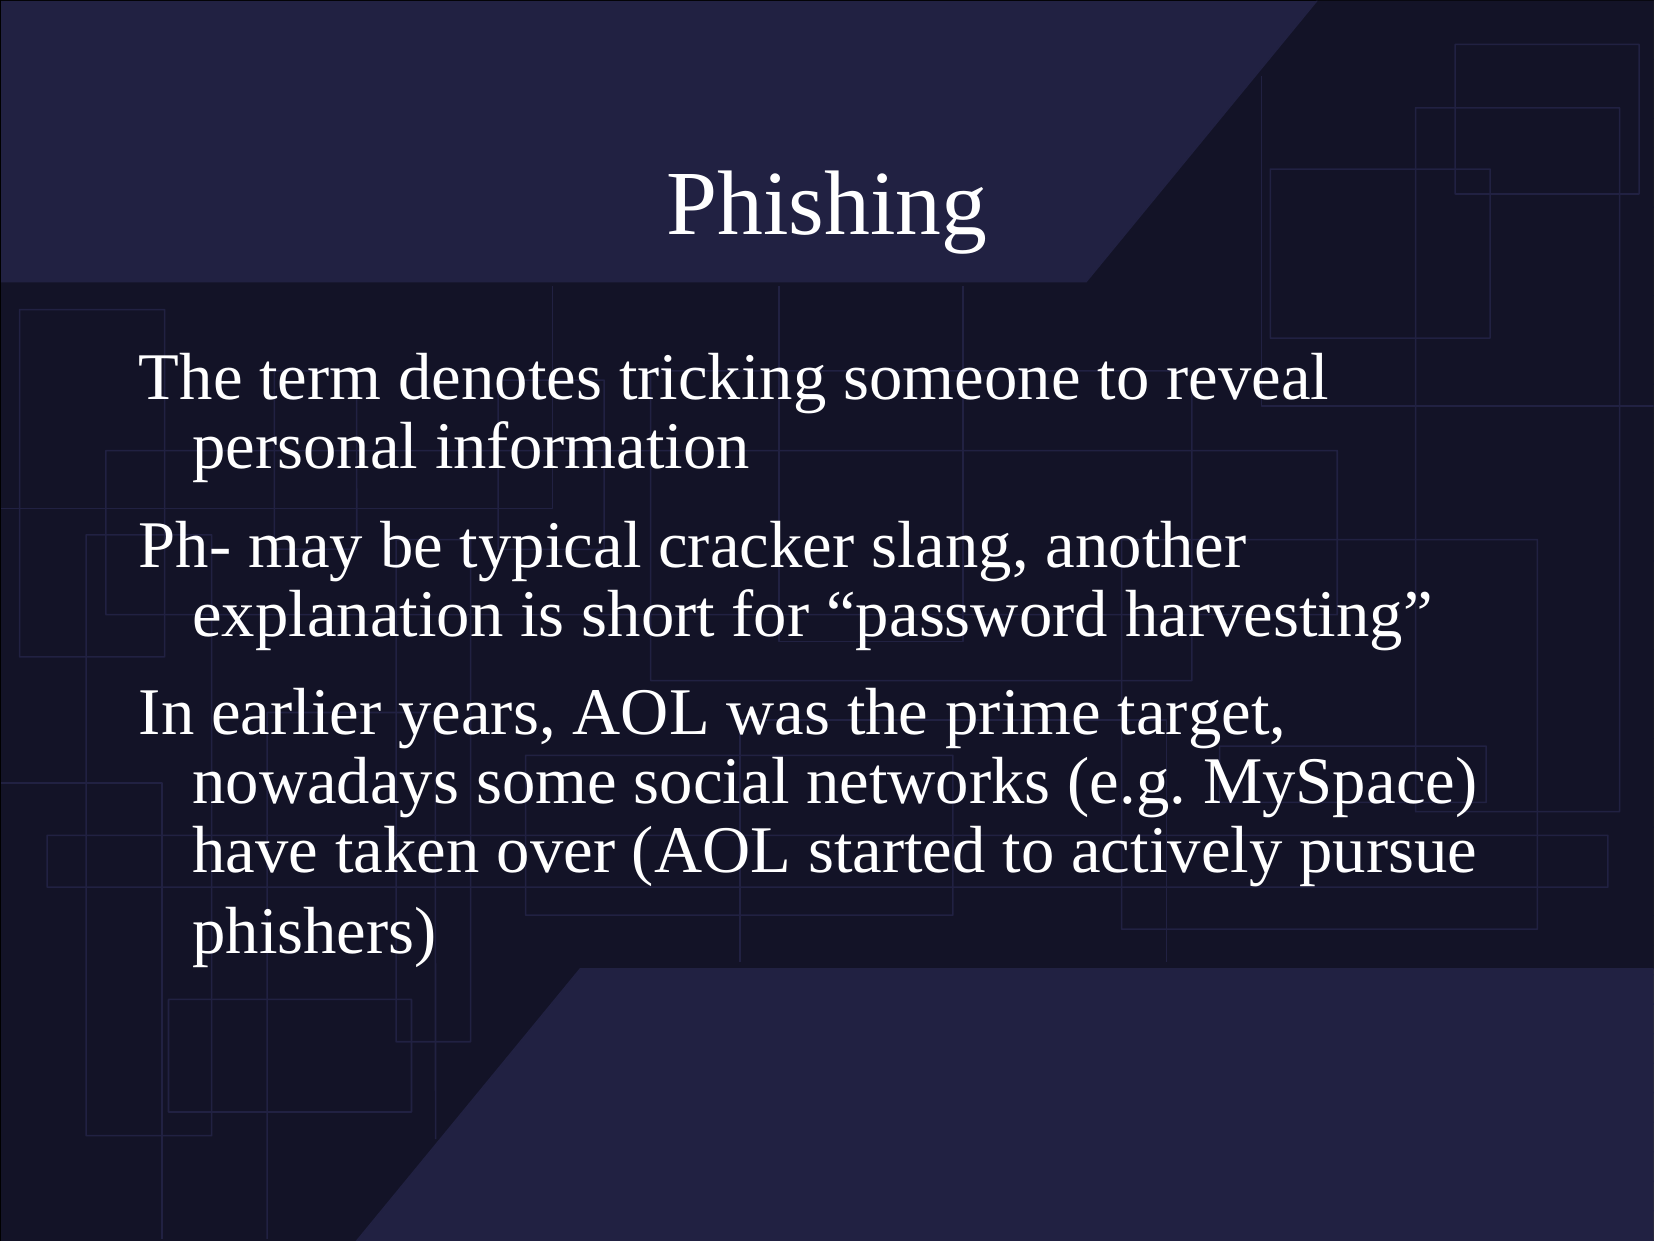

# Phishing
The term denotes tricking someone to reveal personal information
Ph- may be typical cracker slang, another explanation is short for “password harvesting”
In earlier years, AOL was the prime target, nowadays some social networks (e.g. MySpace) have taken over (AOL started to actively pursue phishers)‏